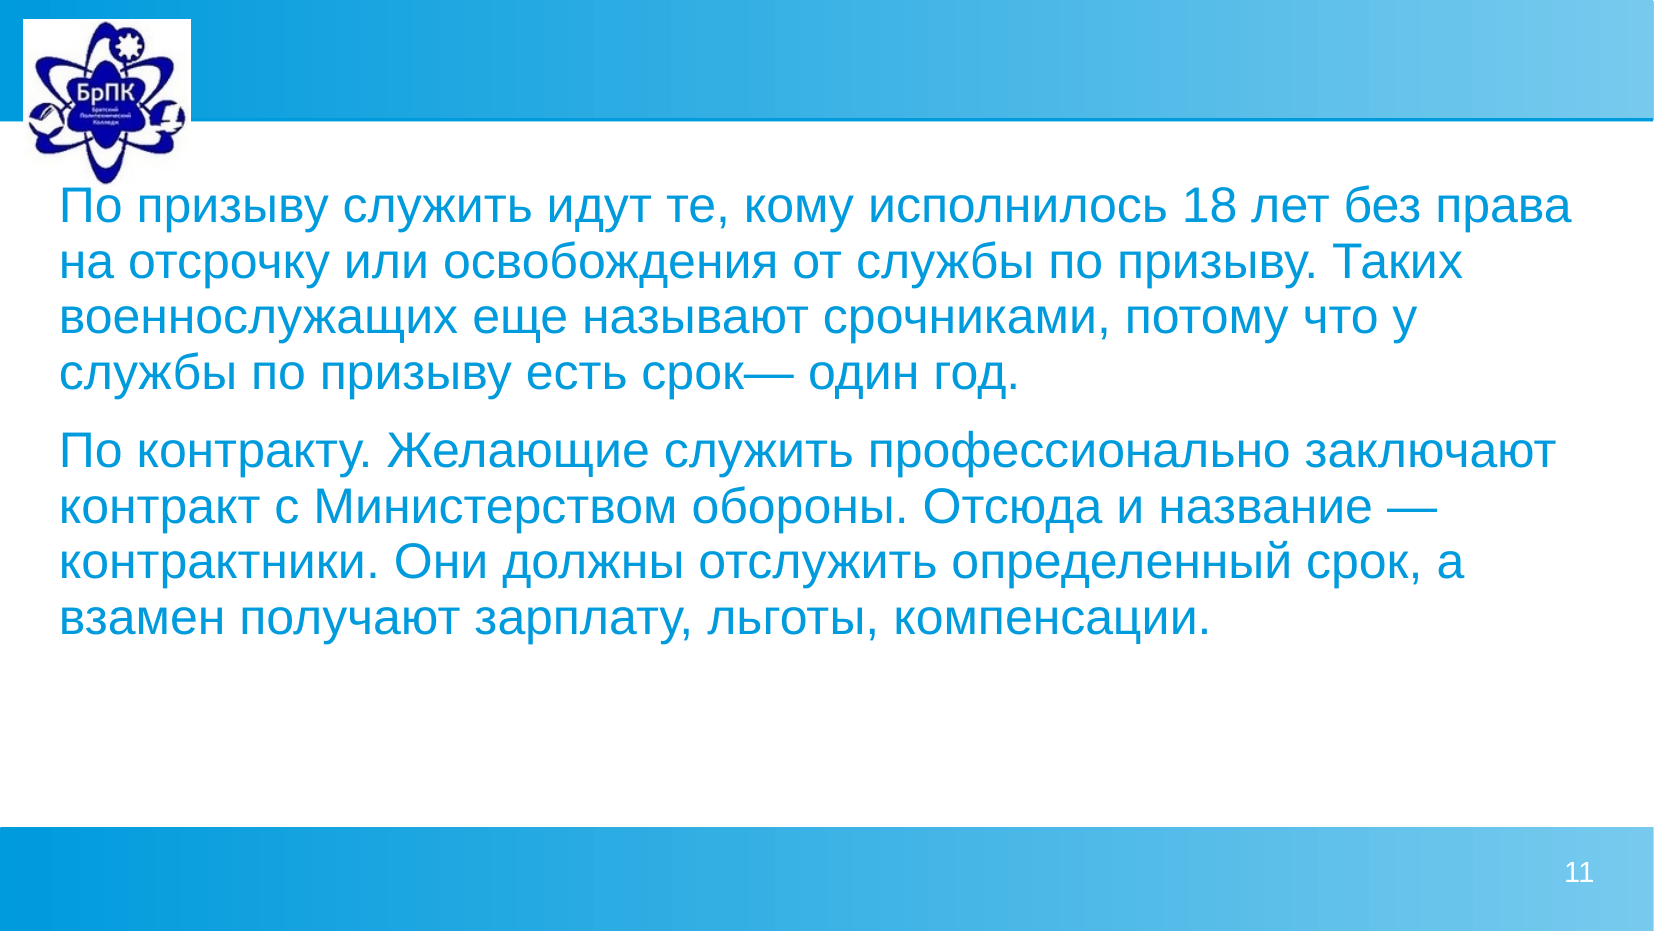

# По призыву служить идут те, кому исполнилось 18 лет без права на отсрочку или освобождения от службы по призыву. Таких военнослужащих еще называют срочниками, потому что у службы по призыву есть срок— один год.
По контракту. Желающие служить профессионально заключают контракт с Министерством обороны. Отсюда и название — контрактники. Они должны отслужить определенный срок, а взамен получают зарплату, льготы, компенсации.
11